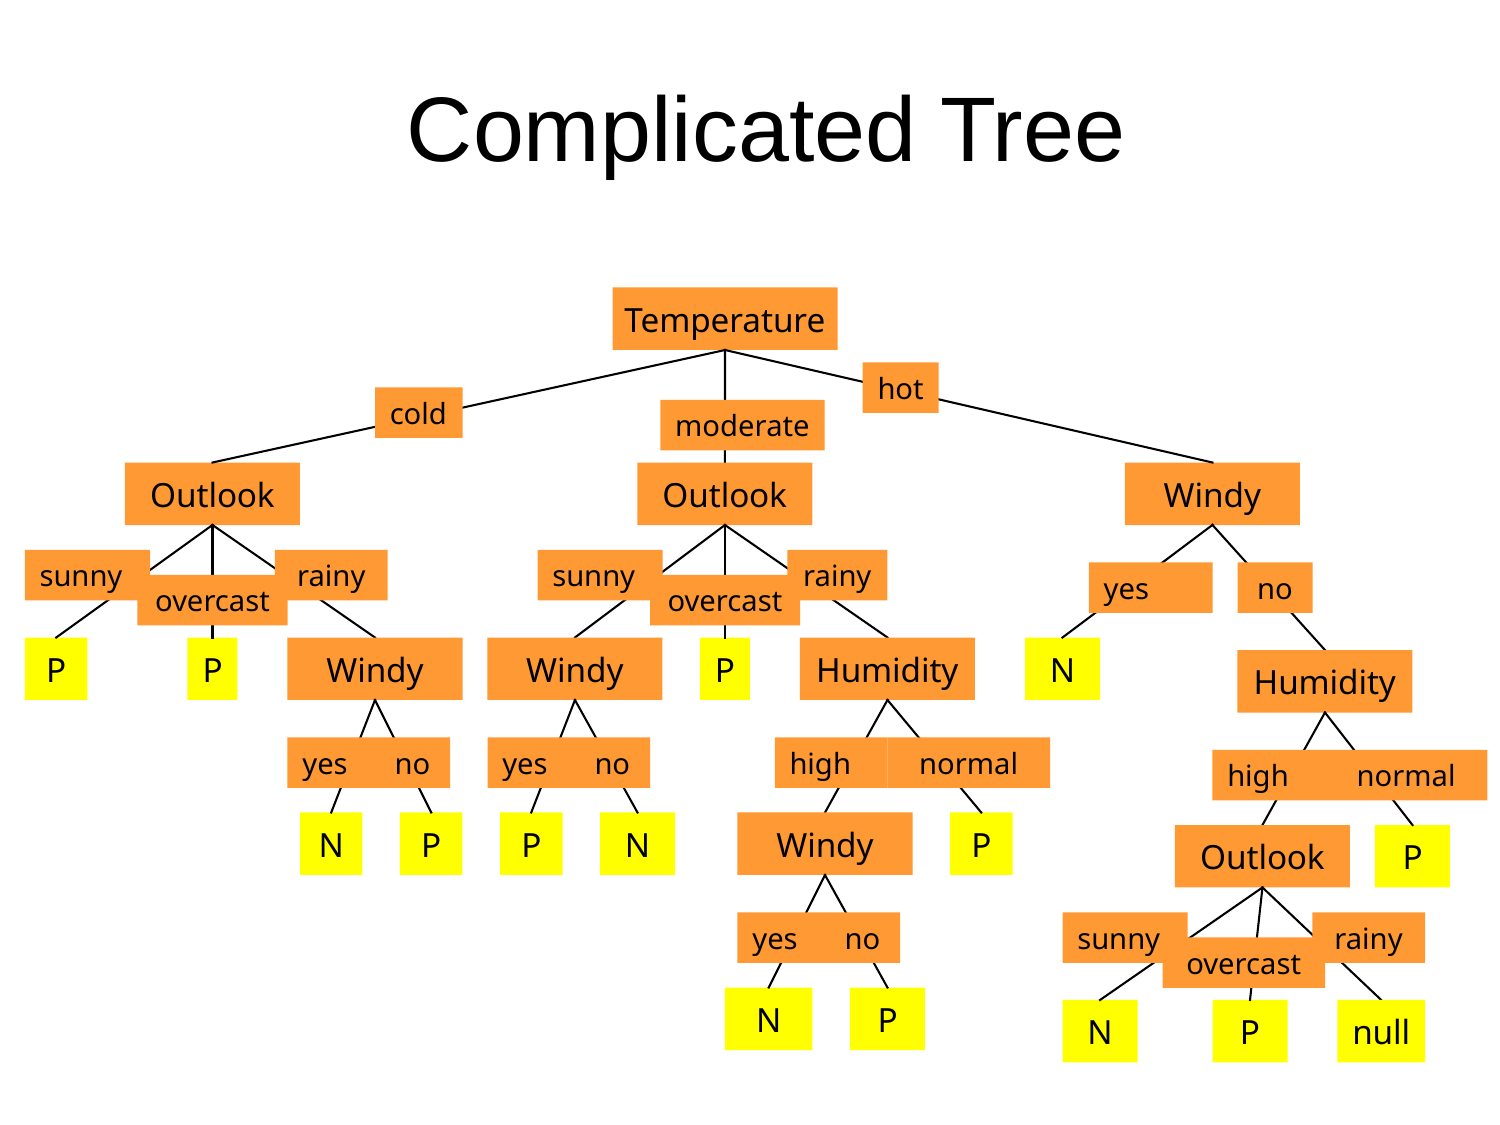

# Complicated Tree
Temperature
hot
cold
moderate
Outlook
Outlook
Windy
sunny
rainy
sunny
rainy
yes
no
overcast
overcast
P
P
Windy
Windy
P
Humidity
N
Humidity
yes
no
yes
no
high
normal
high
normal
N
P
P
N
Windy
P
Outlook
P
yes
no
sunny
rainy
overcast
N
P
N
P
null